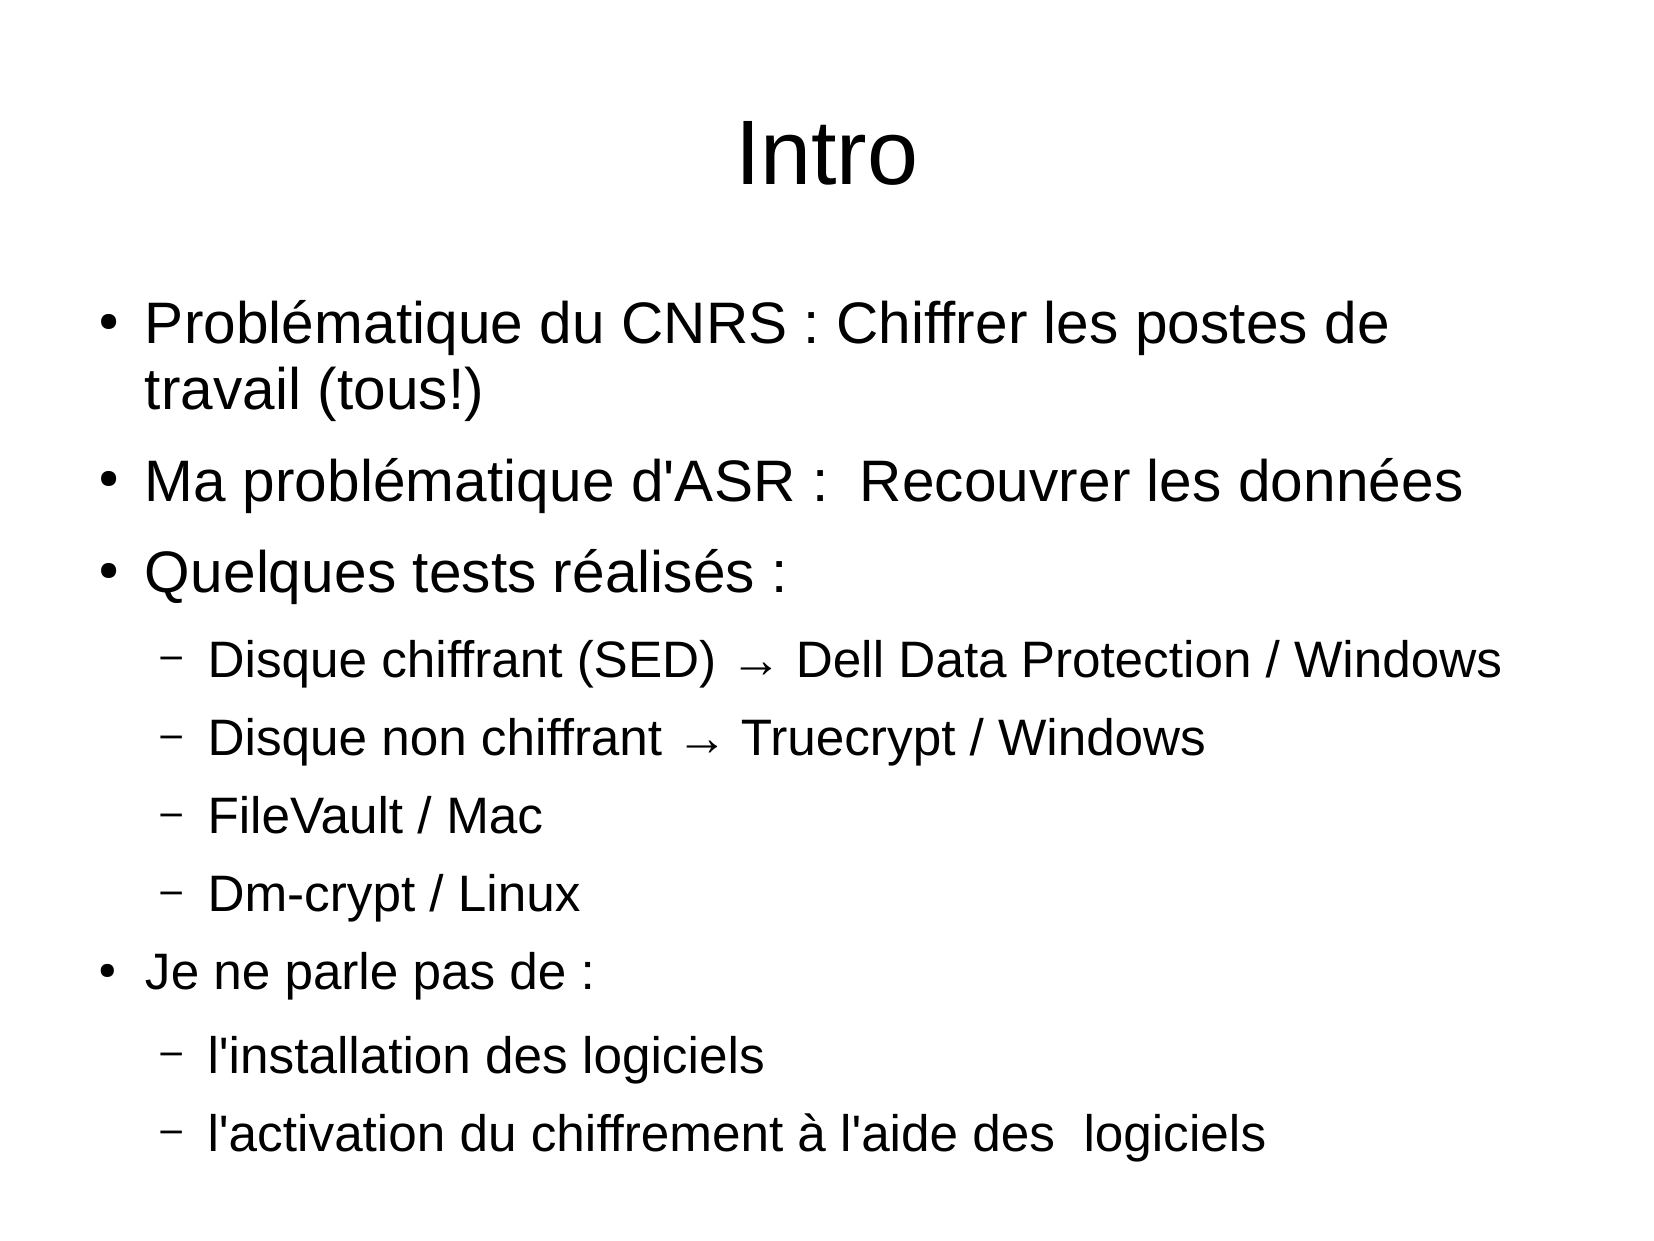

# Intro
Problématique du CNRS : Chiffrer les postes de travail (tous!)
Ma problématique d'ASR : 	Recouvrer les données
Quelques tests réalisés :
Disque chiffrant (SED) → Dell Data Protection / Windows
Disque non chiffrant → Truecrypt / Windows
FileVault / Mac
Dm-crypt / Linux
Je ne parle pas de :
l'installation des logiciels
l'activation du chiffrement à l'aide des logiciels